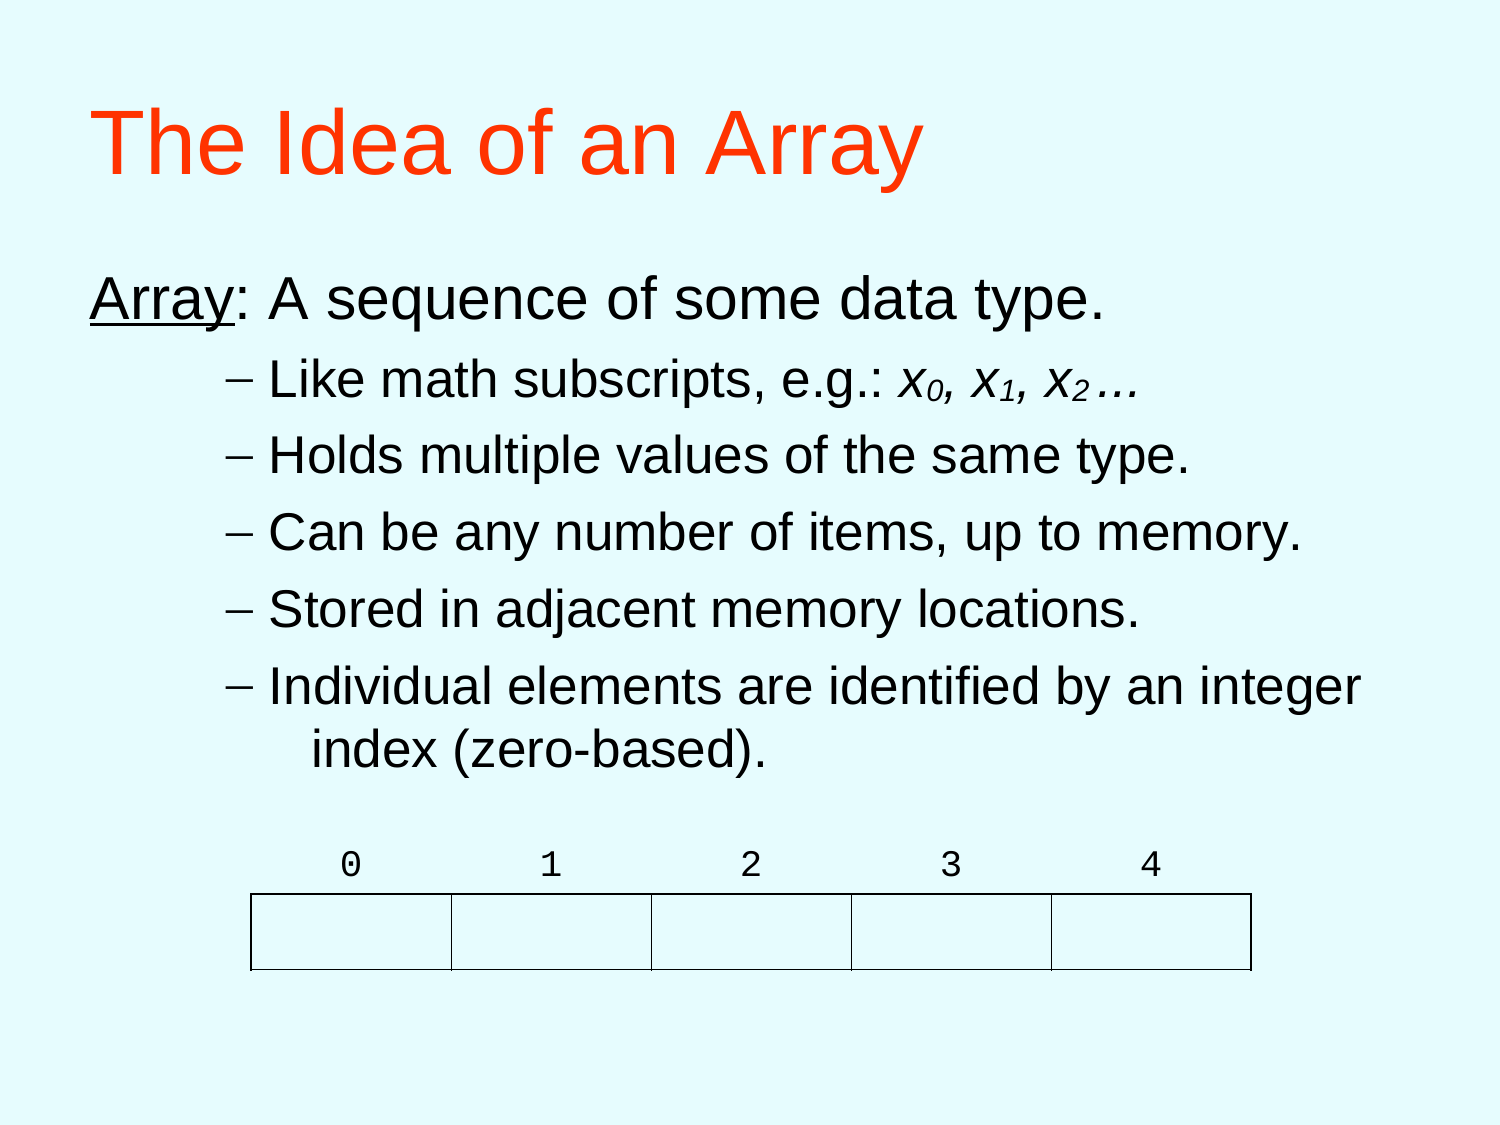

# The Idea of an Array
Array: A sequence of some data type.
Like math subscripts, e.g.: x0, x1, x2 ...
Holds multiple values of the same type.
Can be any number of items, up to memory.
Stored in adjacent memory locations.
Individual elements are identified by an integer index (zero-based).
| 0 | 1 | 2 | 3 | 4 |
| --- | --- | --- | --- | --- |
| | | | | |
| --- | --- | --- | --- | --- |